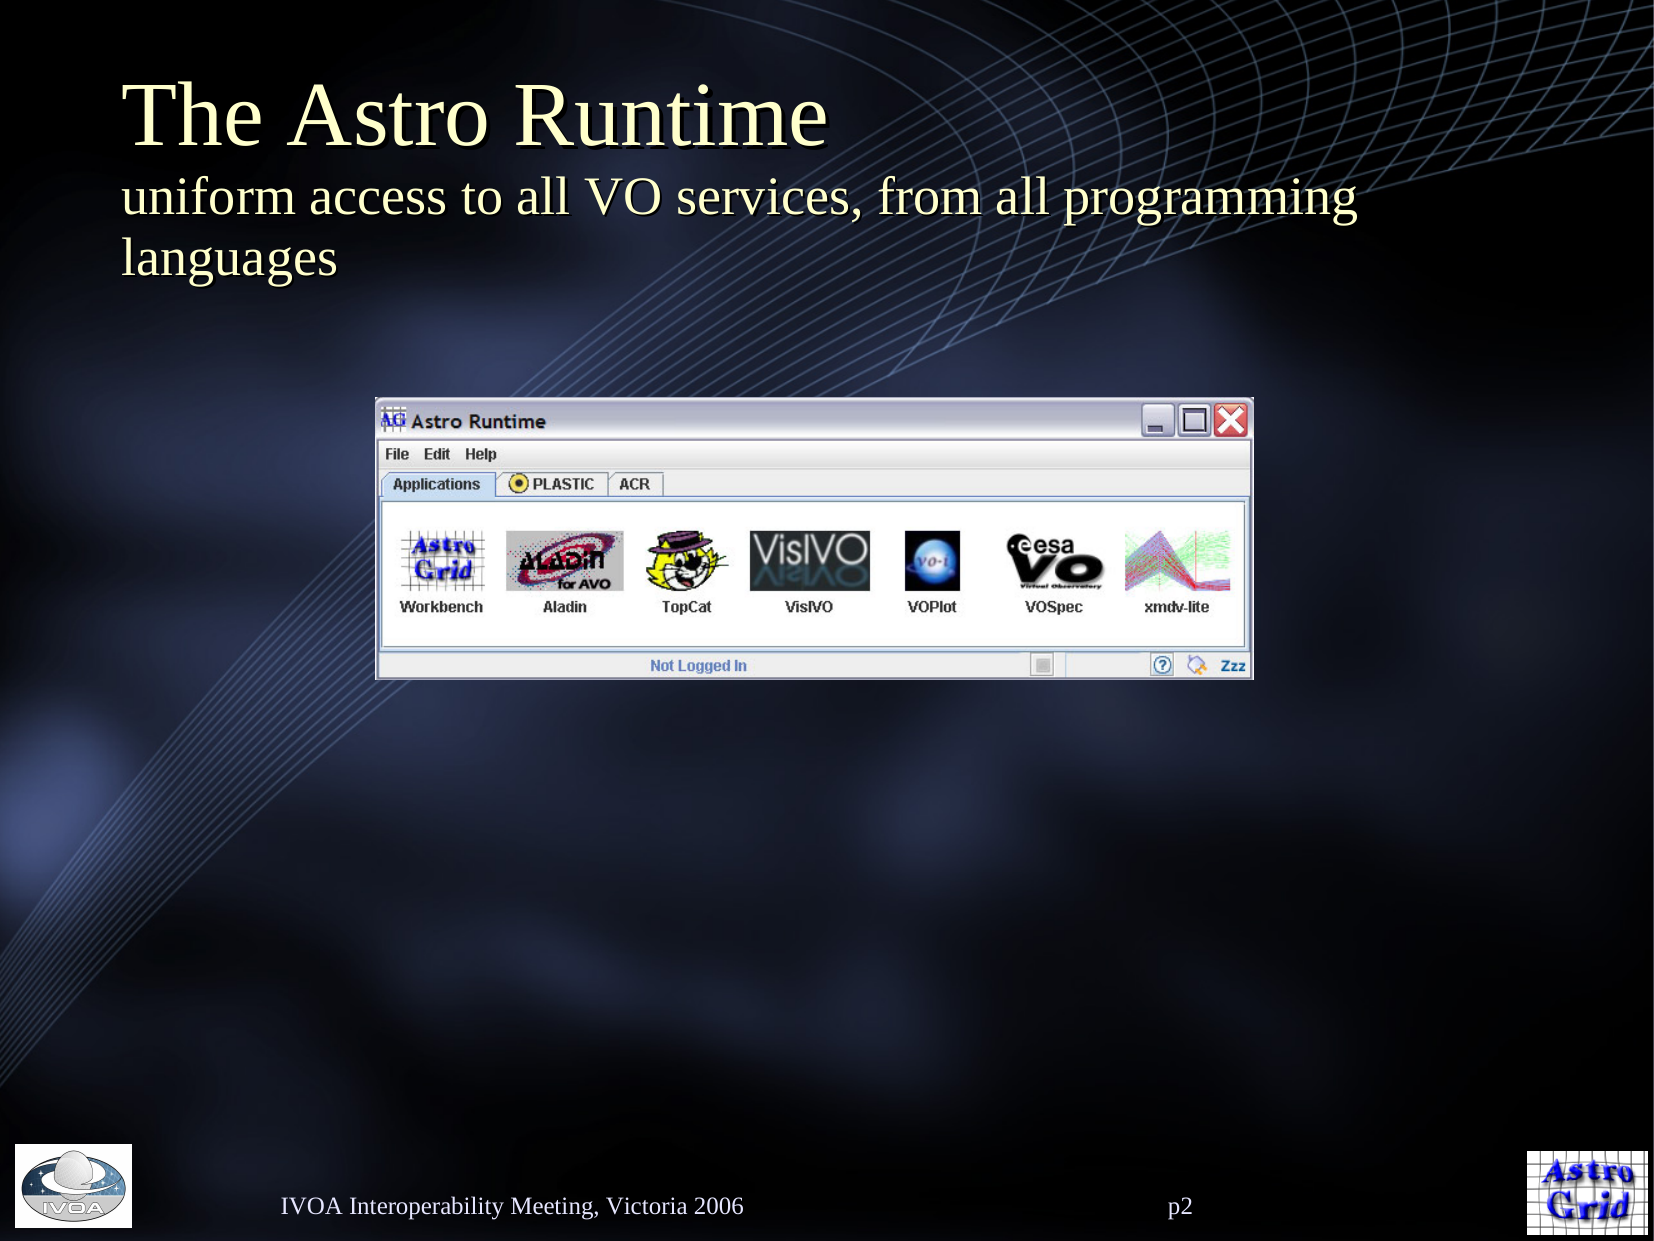

# The Astro Runtime uniform access to all VO services, from all programming languages